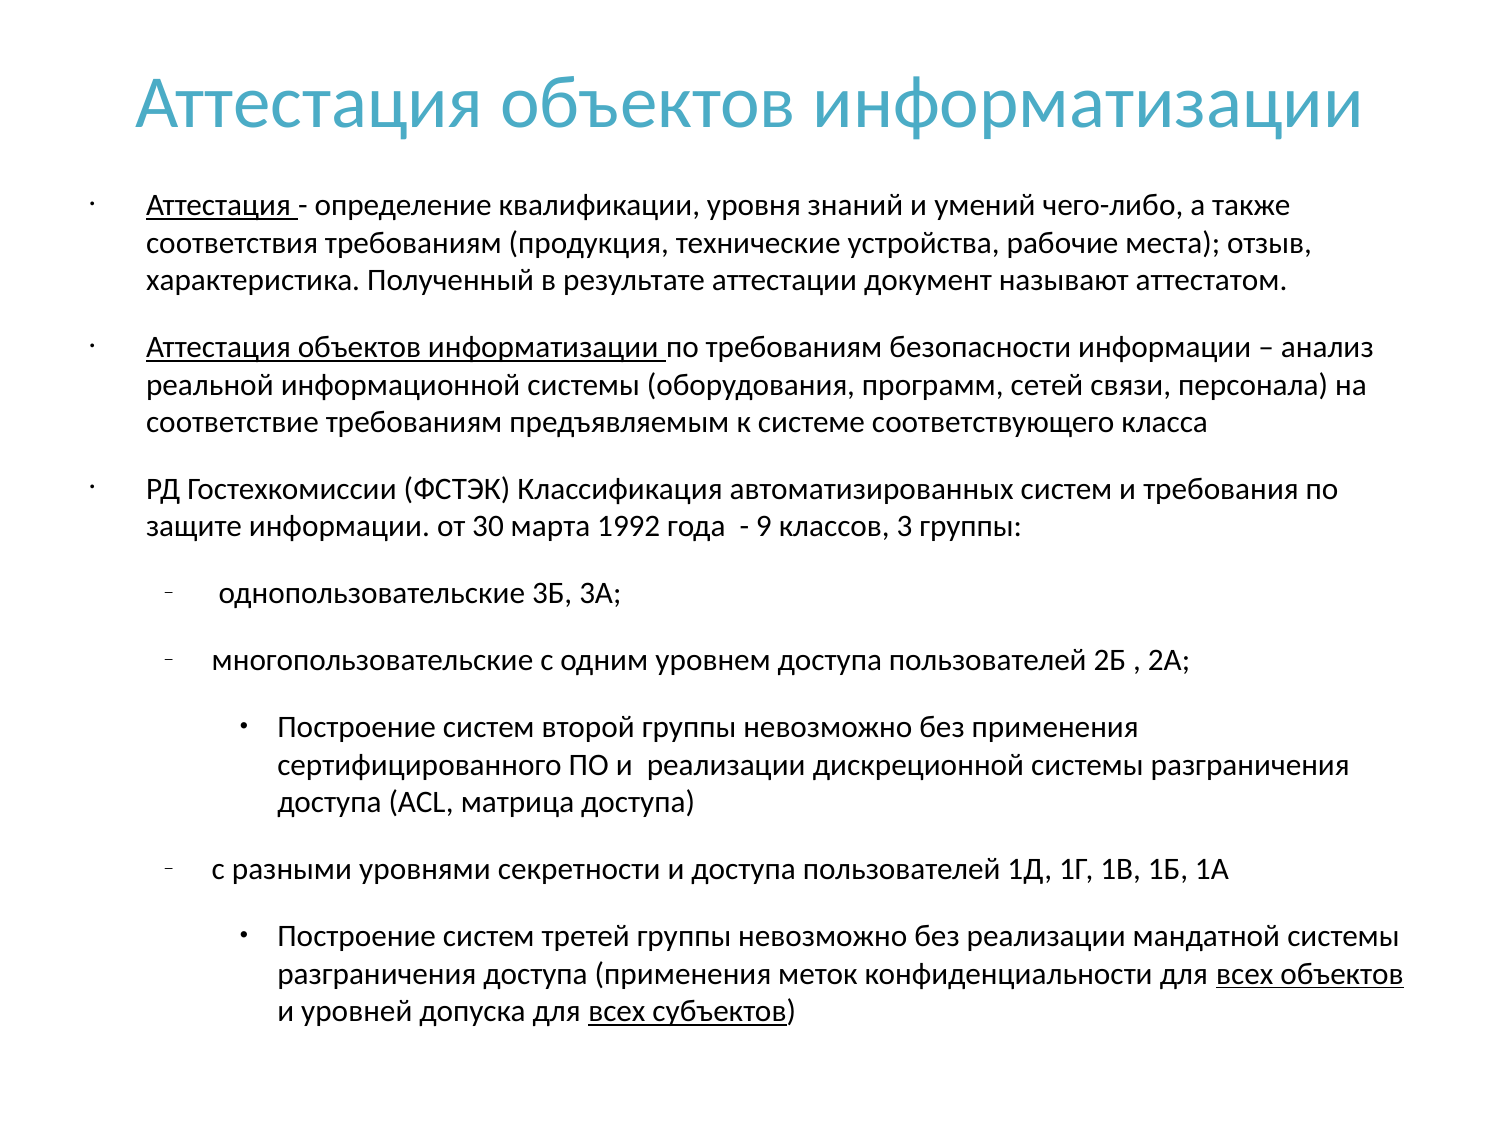

# Аттестация объектов информатизации
Аттестация - определение квалификации, уровня знаний и умений чего-либо, а также соответствия требованиям (продукция, технические устройства, рабочие места); отзыв, характеристика. Полученный в результате аттестации документ называют аттестатом.
Аттестация объектов информатизации по требованиям безопасности информации – анализ реальной информационной системы (оборудования, программ, сетей связи, персонала) на соответствие требованиям предъявляемым к системе соответствующего класса
РД Гостехкомиссии (ФСТЭК) Классификация автоматизированных систем и требования по защите информации. от 30 марта 1992 года - 9 классов, 3 группы:
 однопользовательские 3Б, 3А;
многопользовательские с одним уровнем доступа пользователей 2Б , 2А;
Построение систем второй группы невозможно без применения сертифицированного ПО и реализации дискреционной системы разграничения доступа (ACL, матрица доступа)
с разными уровнями секретности и доступа пользователей 1Д, 1Г, 1В, 1Б, 1А
Построение систем третей группы невозможно без реализации мандатной системы разграничения доступа (применения меток конфиденциальности для всех объектов и уровней допуска для всех субъектов)